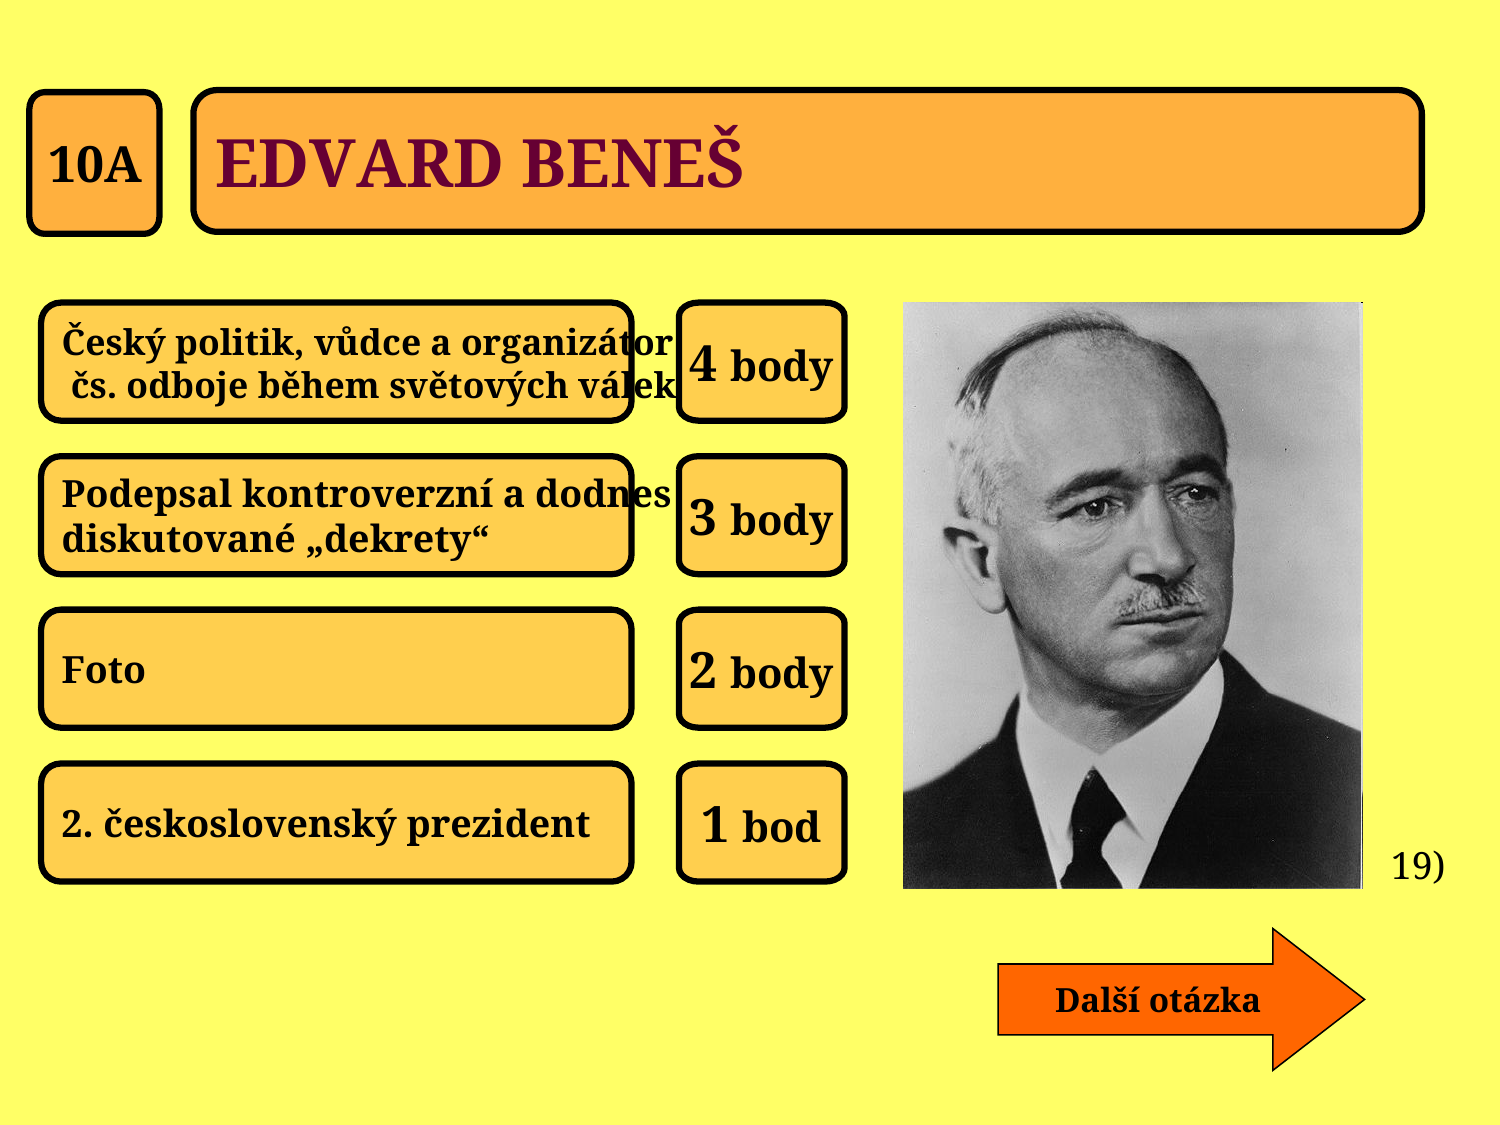

EDVARD BENEŠ
10A
Český politik, vůdce a organizátor
 čs. odboje během světových válek
4 body
Podepsal kontroverzní a dodnes
diskutované „dekrety“
3 body
Foto
2 body
2. československý prezident
1 bod
19)
Další otázka